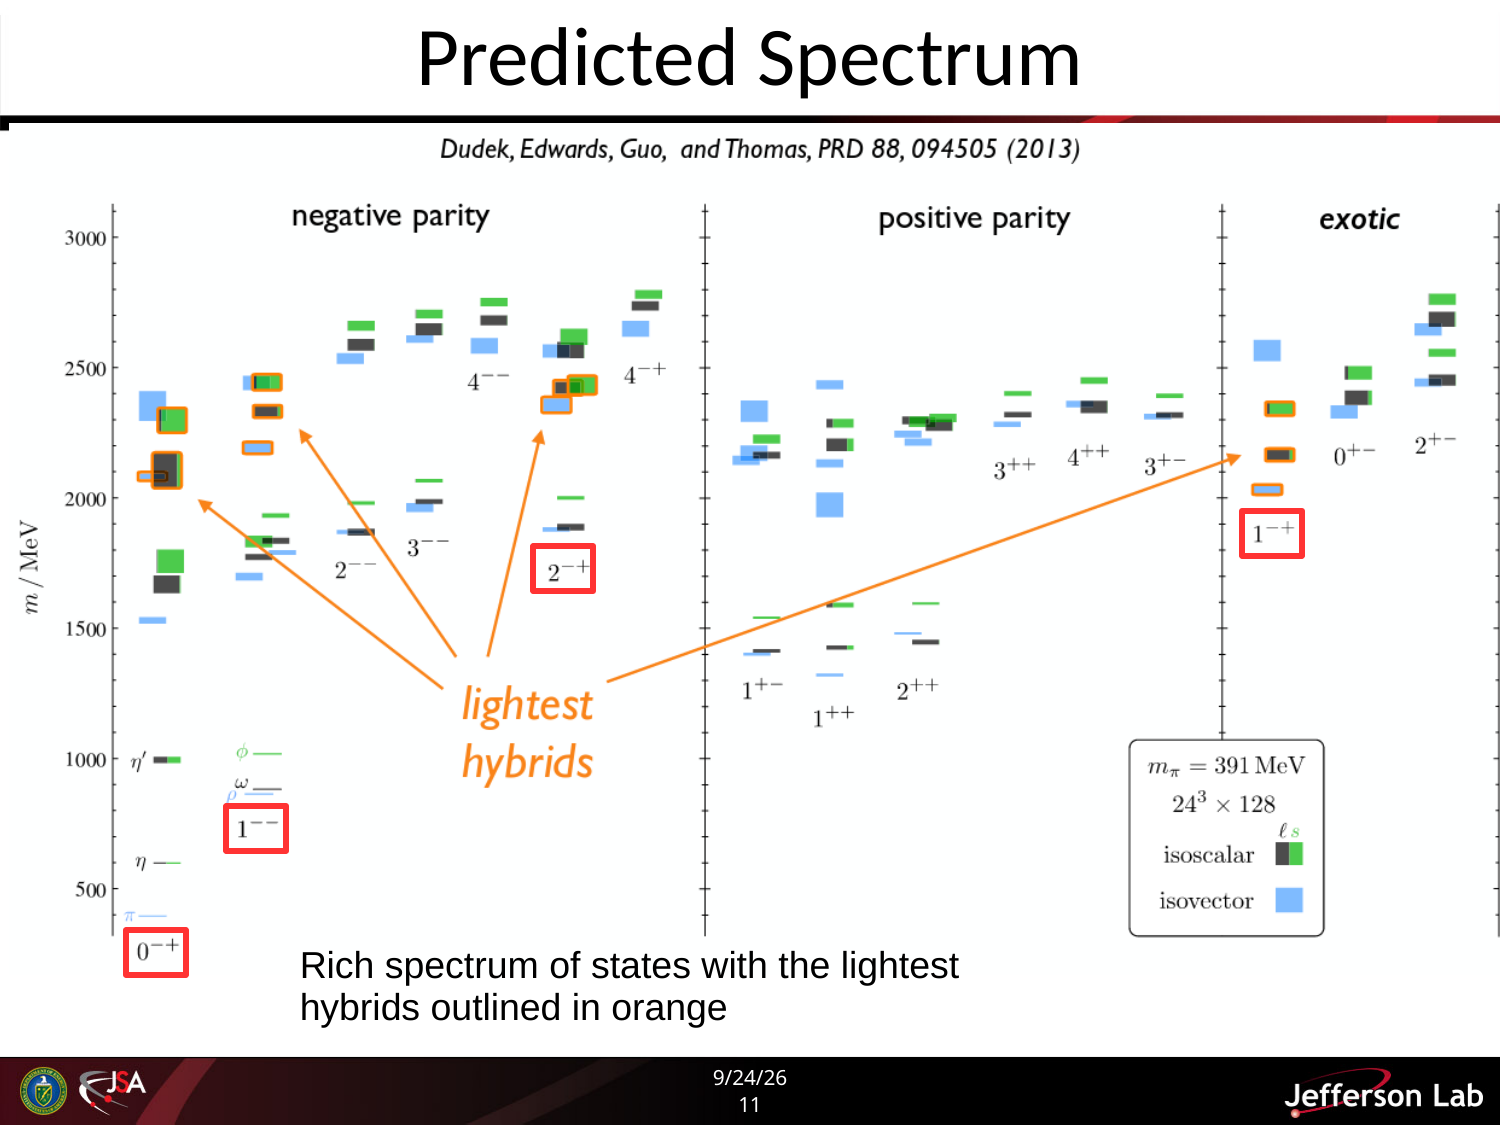

# Predicted Spectrum
Rich spectrum of states with the lightest hybrids outlined in orange
11